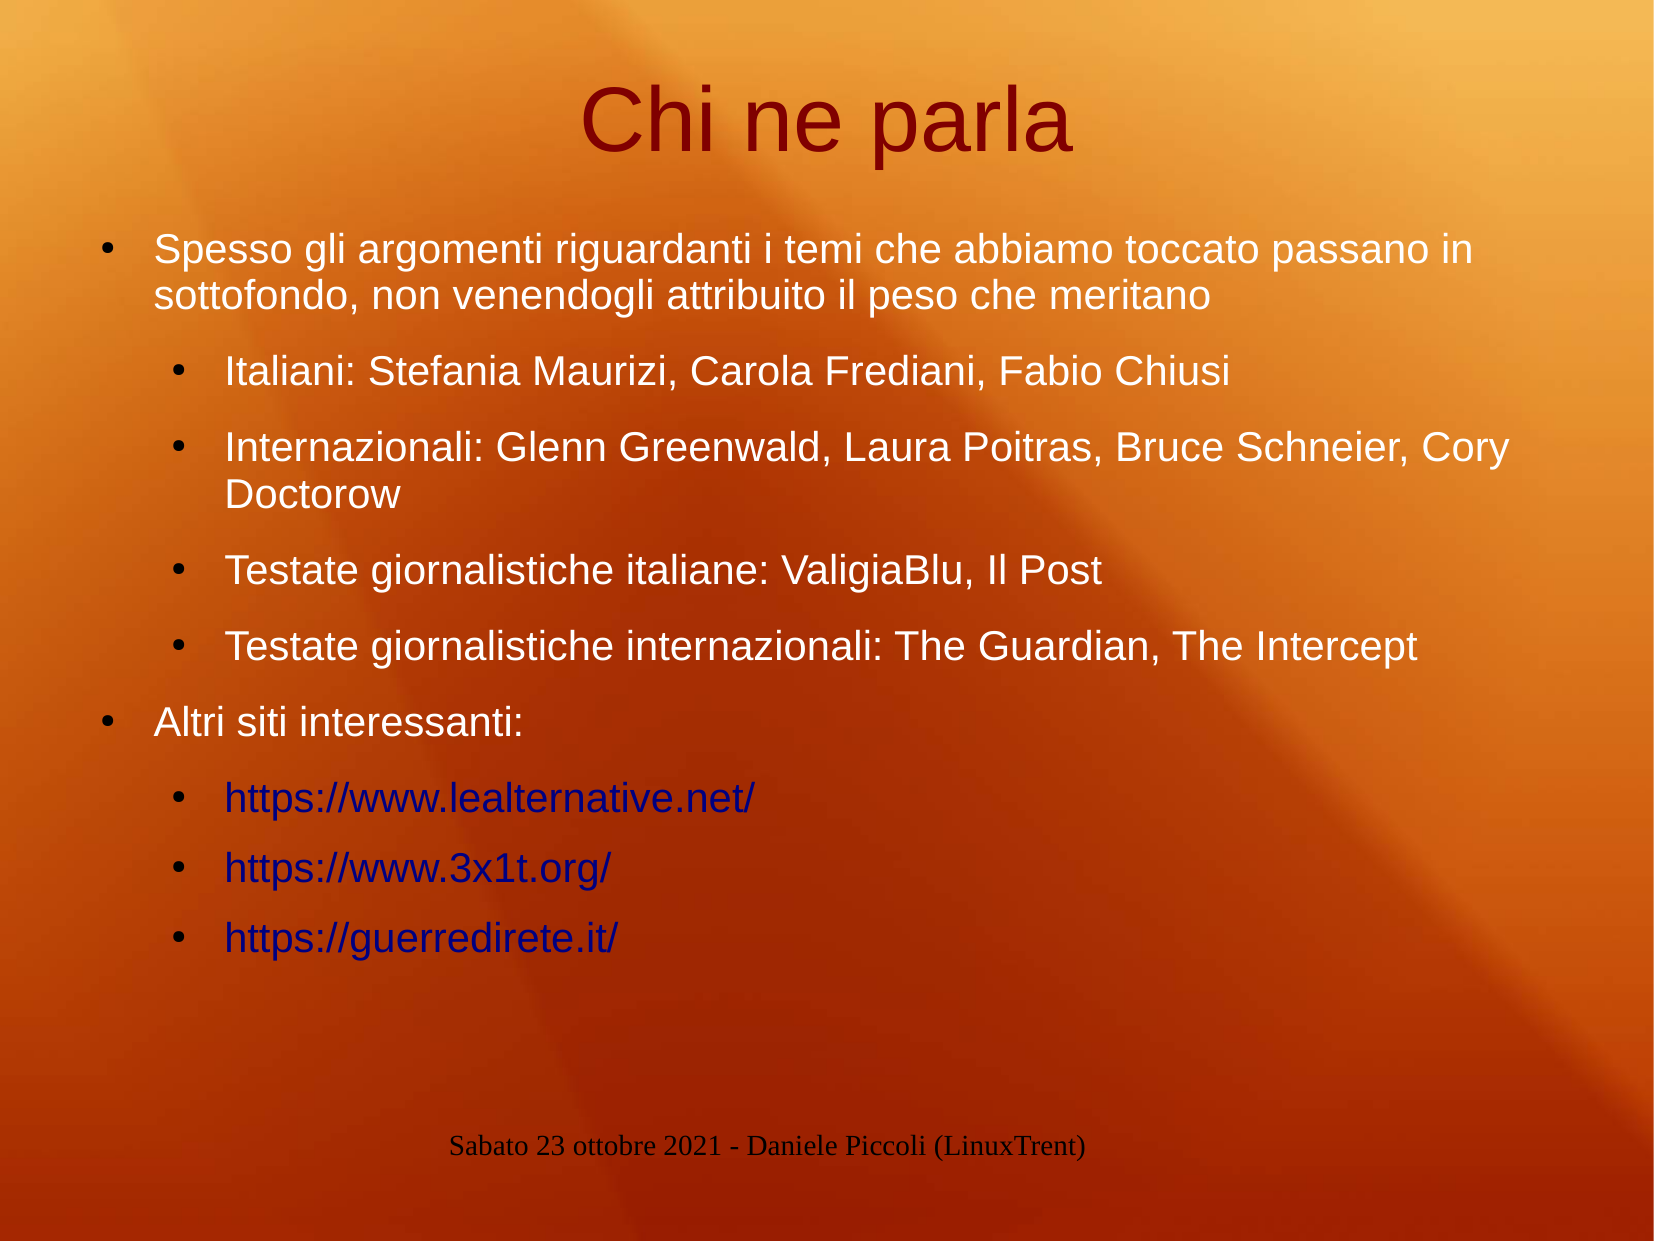

# Chi ne parla
Spesso gli argomenti riguardanti i temi che abbiamo toccato passano in sottofondo, non venendogli attribuito il peso che meritano
Italiani: Stefania Maurizi, Carola Frediani, Fabio Chiusi
Internazionali: Glenn Greenwald, Laura Poitras, Bruce Schneier, Cory Doctorow
Testate giornalistiche italiane: ValigiaBlu, Il Post
Testate giornalistiche internazionali: The Guardian, The Intercept
Altri siti interessanti:
https://www.lealternative.net/
https://www.3x1t.org/
https://guerredirete.it/
Sabato 23 ottobre 2021 - Daniele Piccoli (LinuxTrent)